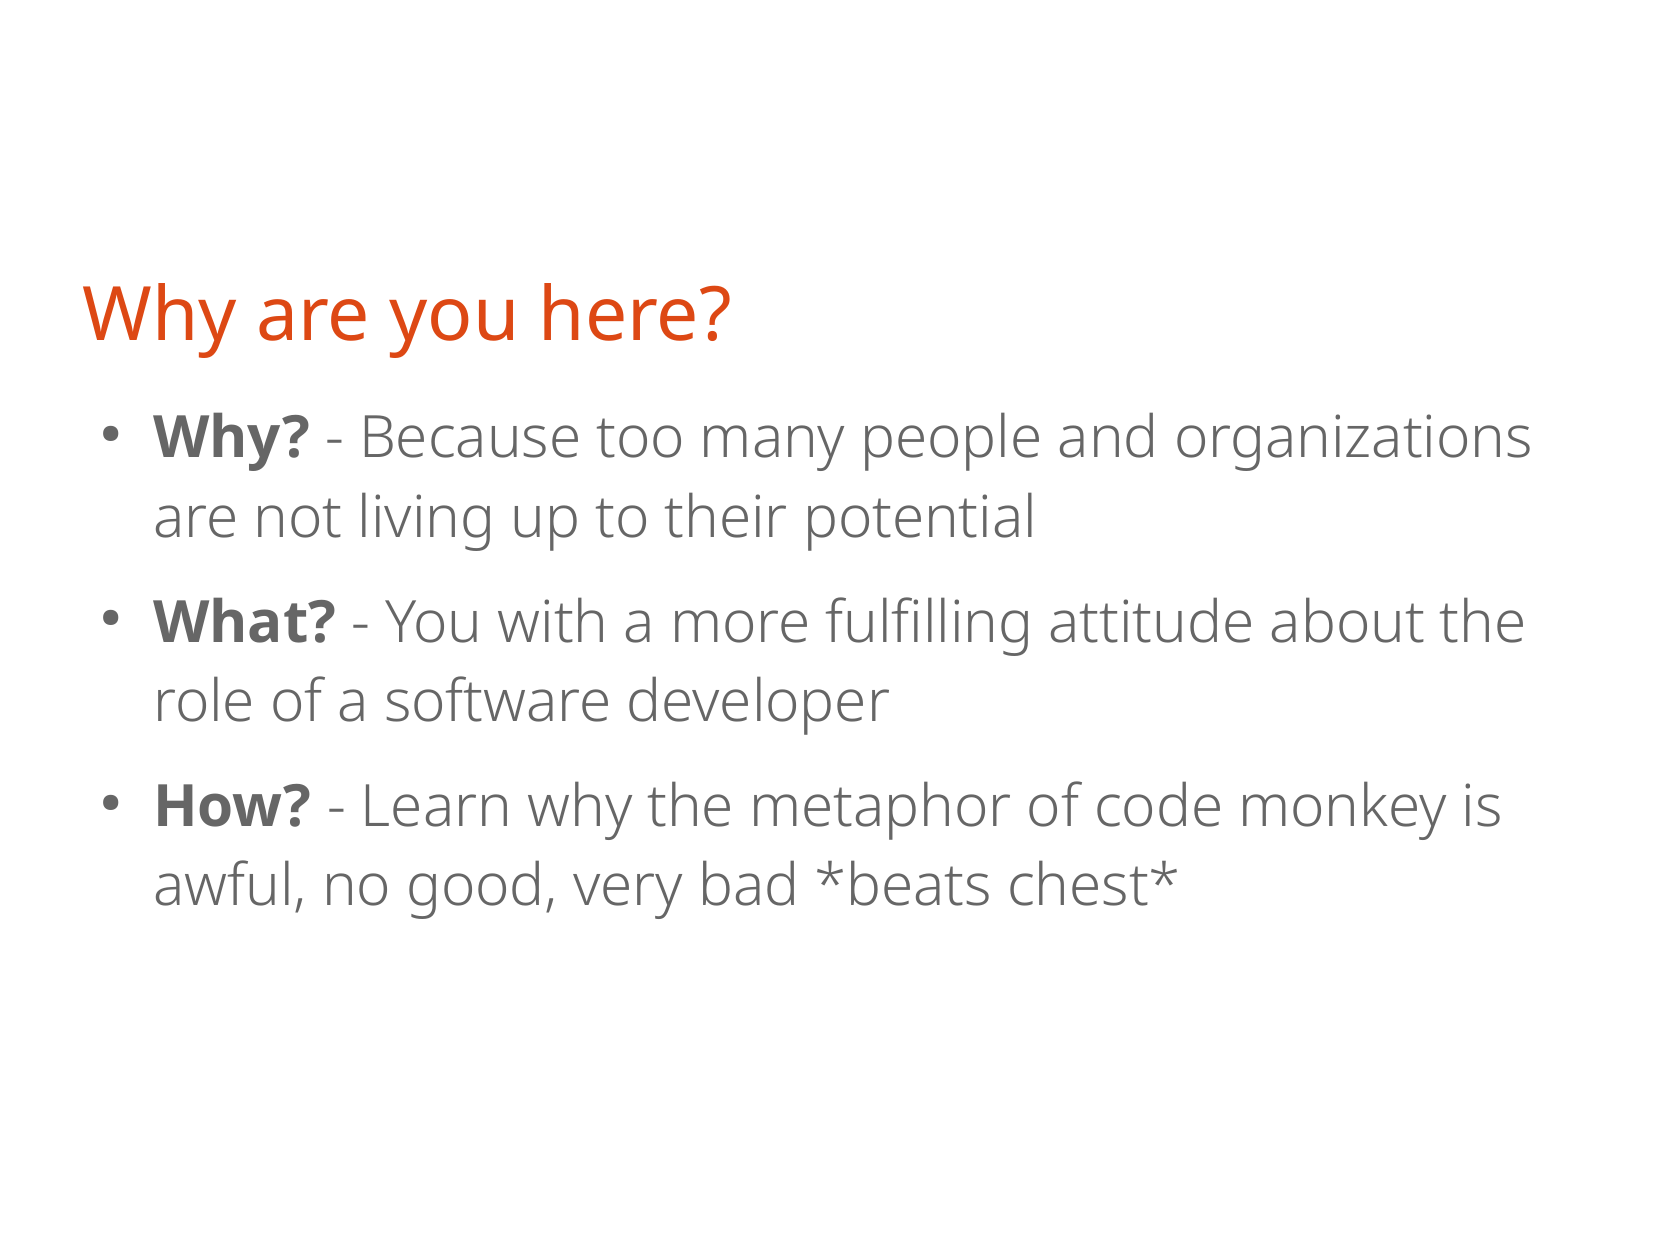

# Why are you here?
Why? - Because too many people and organizations are not living up to their potential
What? - You with a more fulfilling attitude about the role of a software developer
How? - Learn why the metaphor of code monkey is awful, no good, very bad *beats chest*